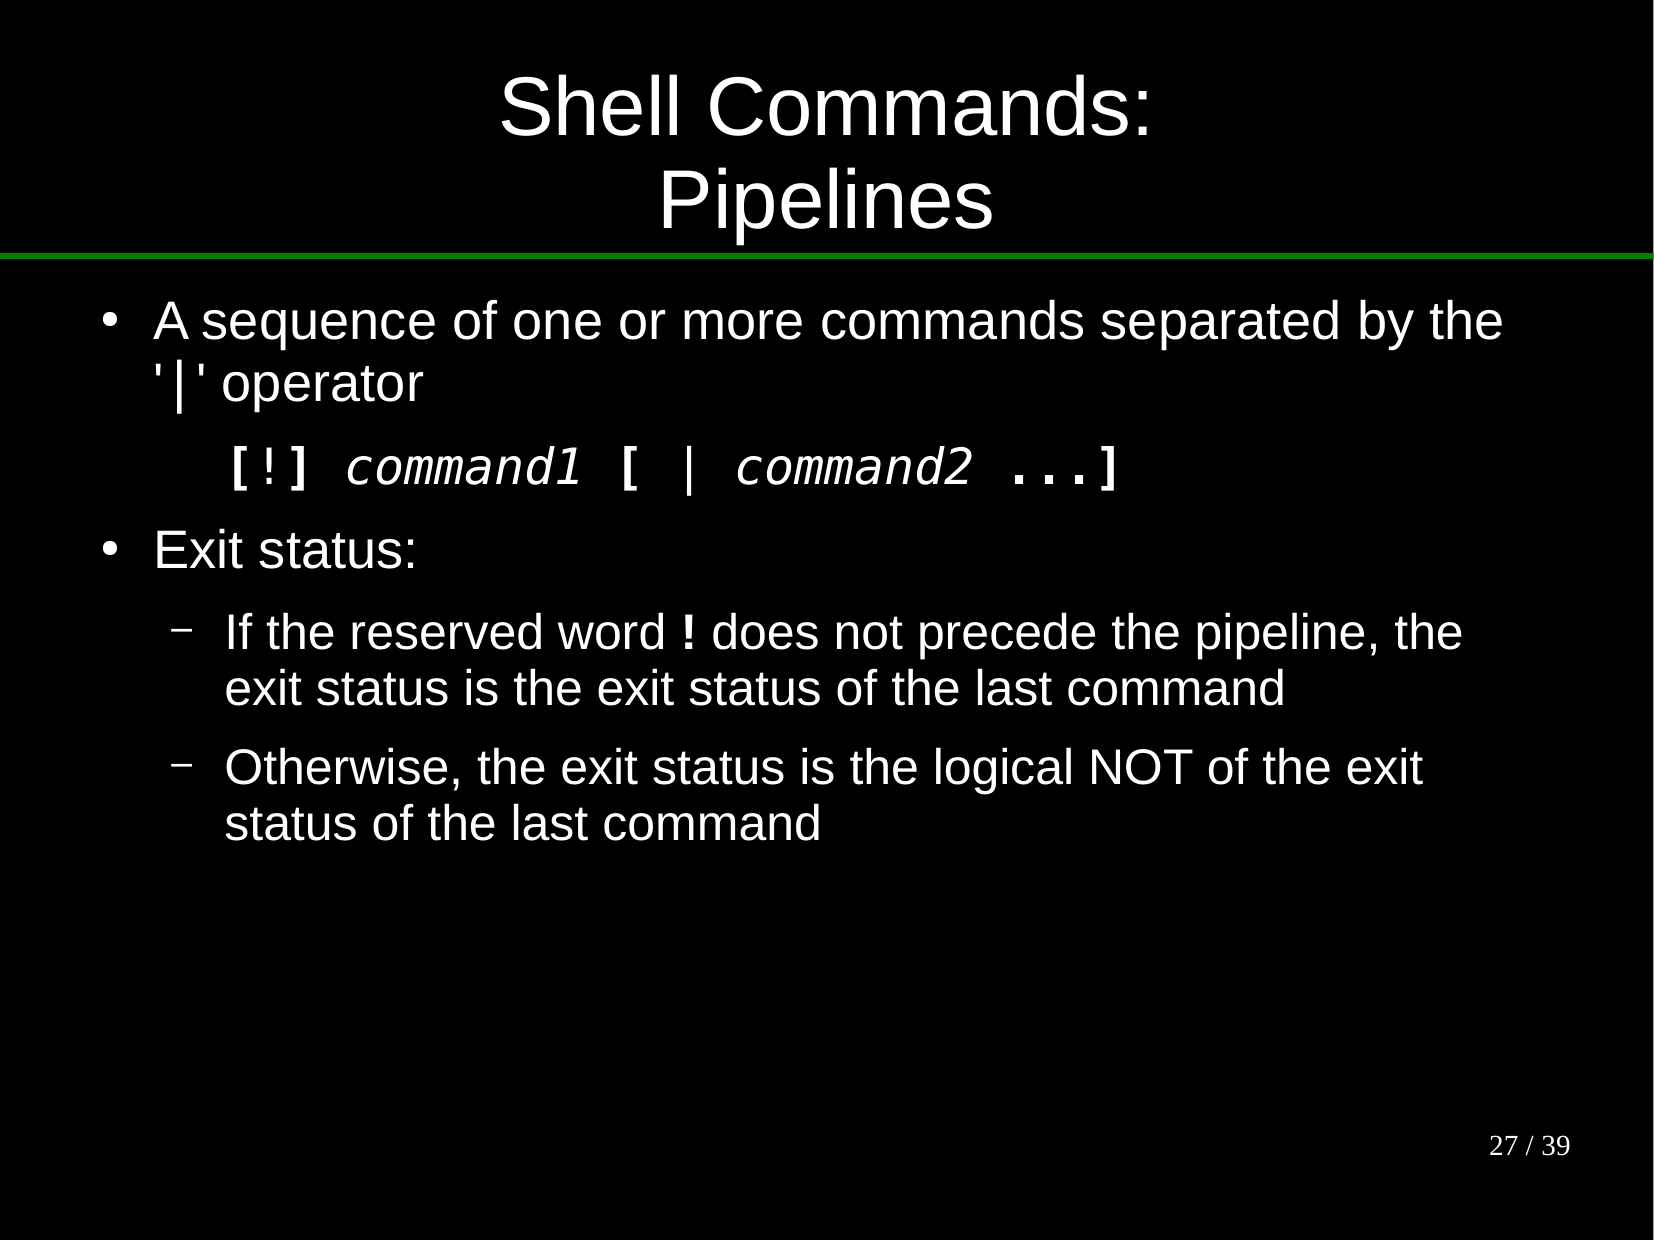

# Shell Commands: Pipelines
A sequence of one or more commands separated by the '|' operator
[!] command1 [ | command2 ...]
Exit status:
If the reserved word ! does not precede the pipeline, the exit status is the exit status of the last command
Otherwise, the exit status is the logical NOT of the exit status of the last command
27